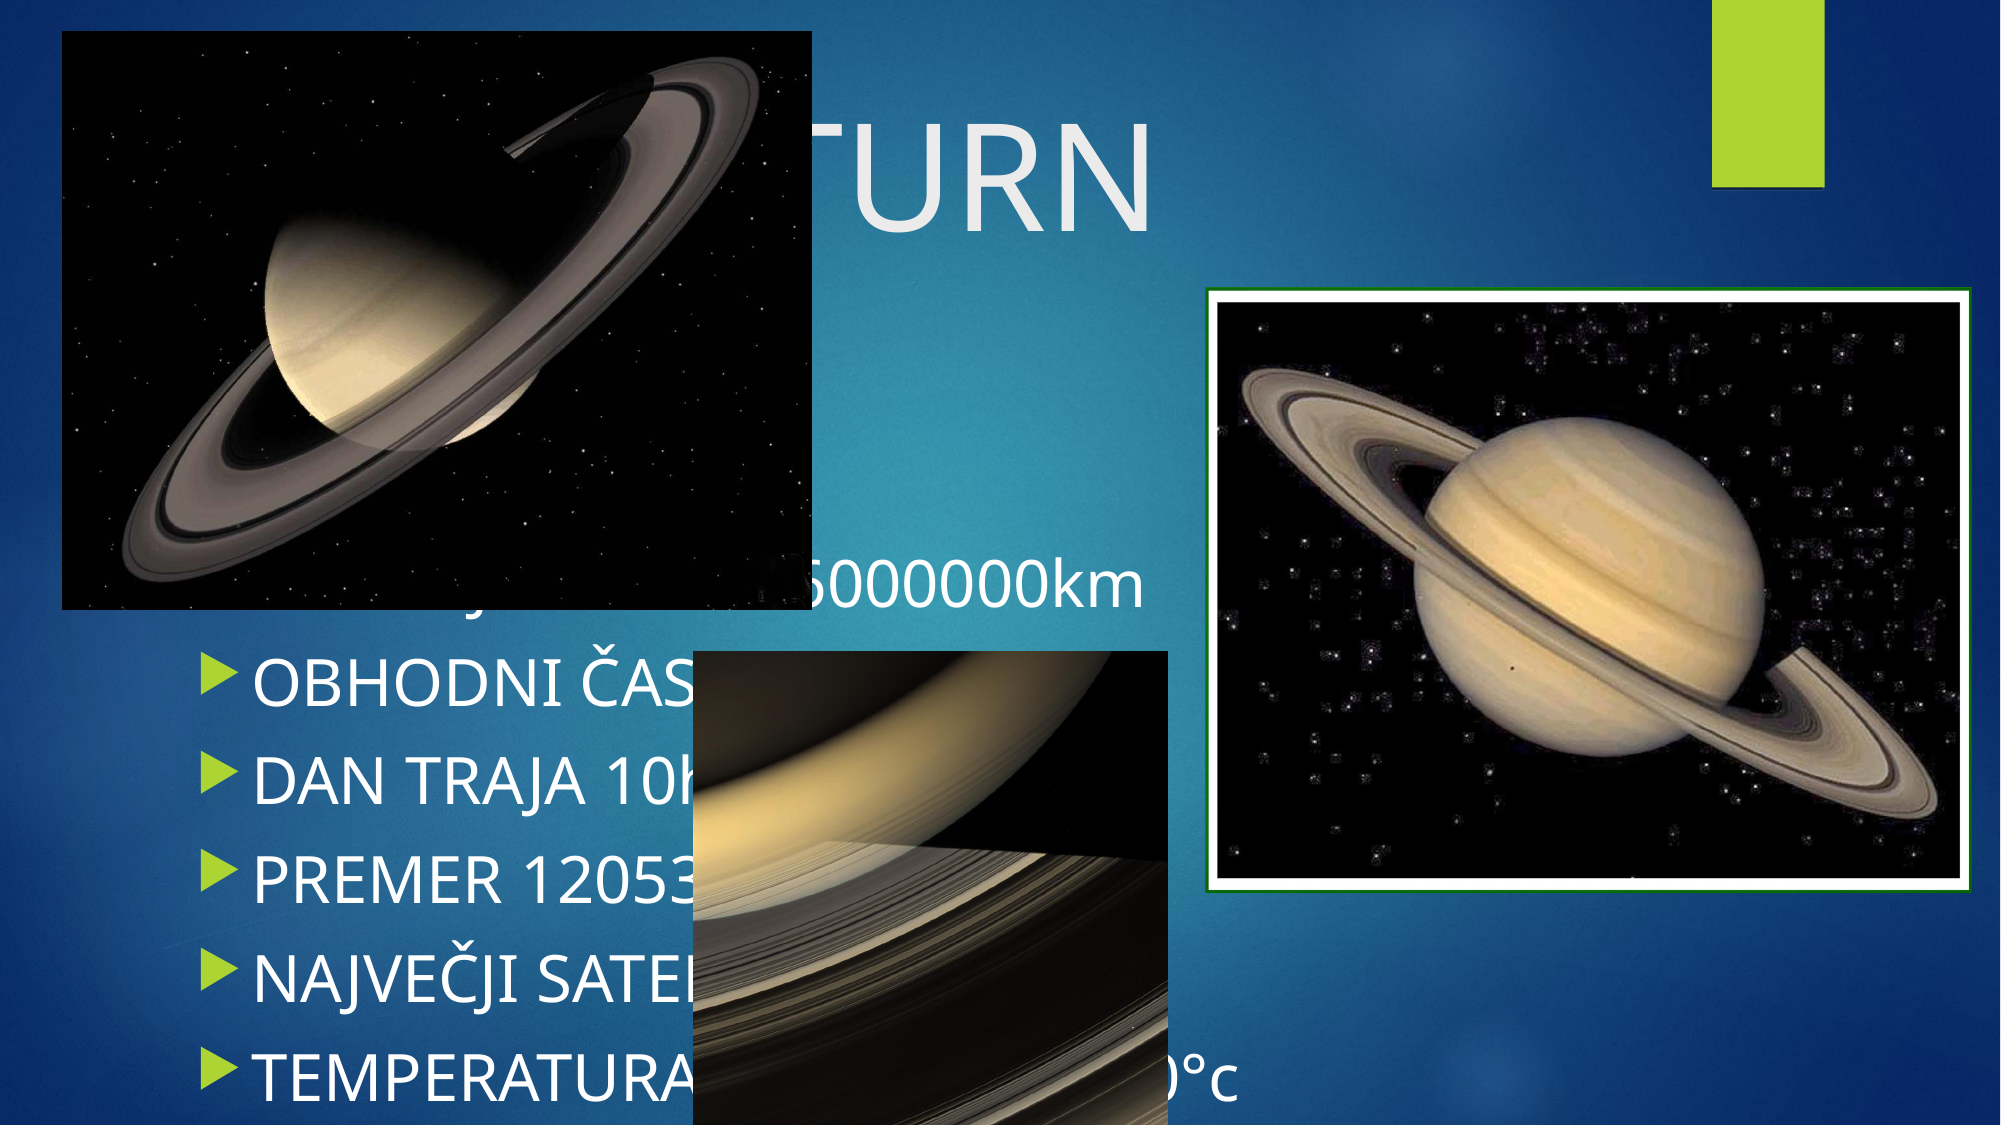

# SATURN
63 SATELITOV
7 OBROČEV
ODDALJENOST 776000000km
OBHODNI ČAS 29,6 LET
DAN TRAJA 10h
PREMER 120536 km
NAJVEČJI SATELI TITAN
TEMPERATURA OD -180°c--150°c